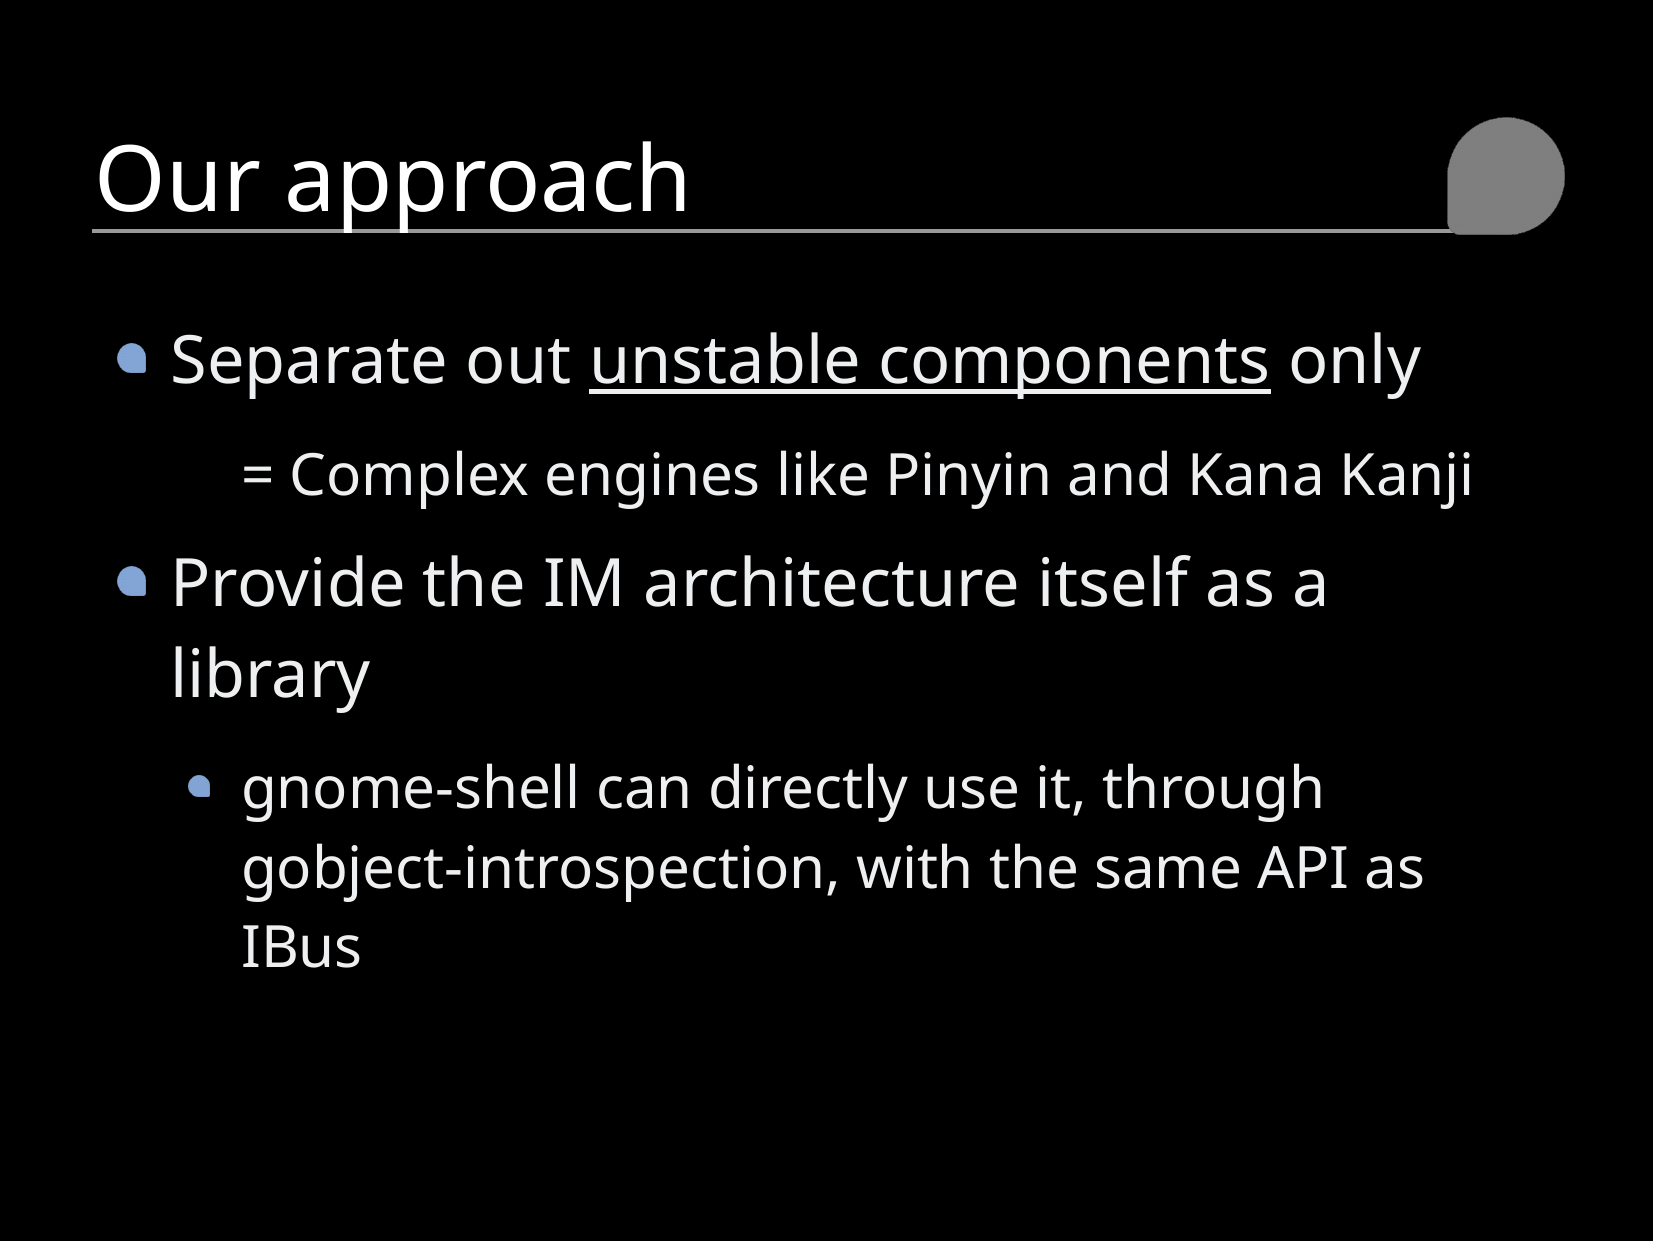

# Our approach
Separate out unstable components only
= Complex engines like Pinyin and Kana Kanji
Provide the IM architecture itself as a library
gnome-shell can directly use it, through gobject-introspection, with the same API as IBus